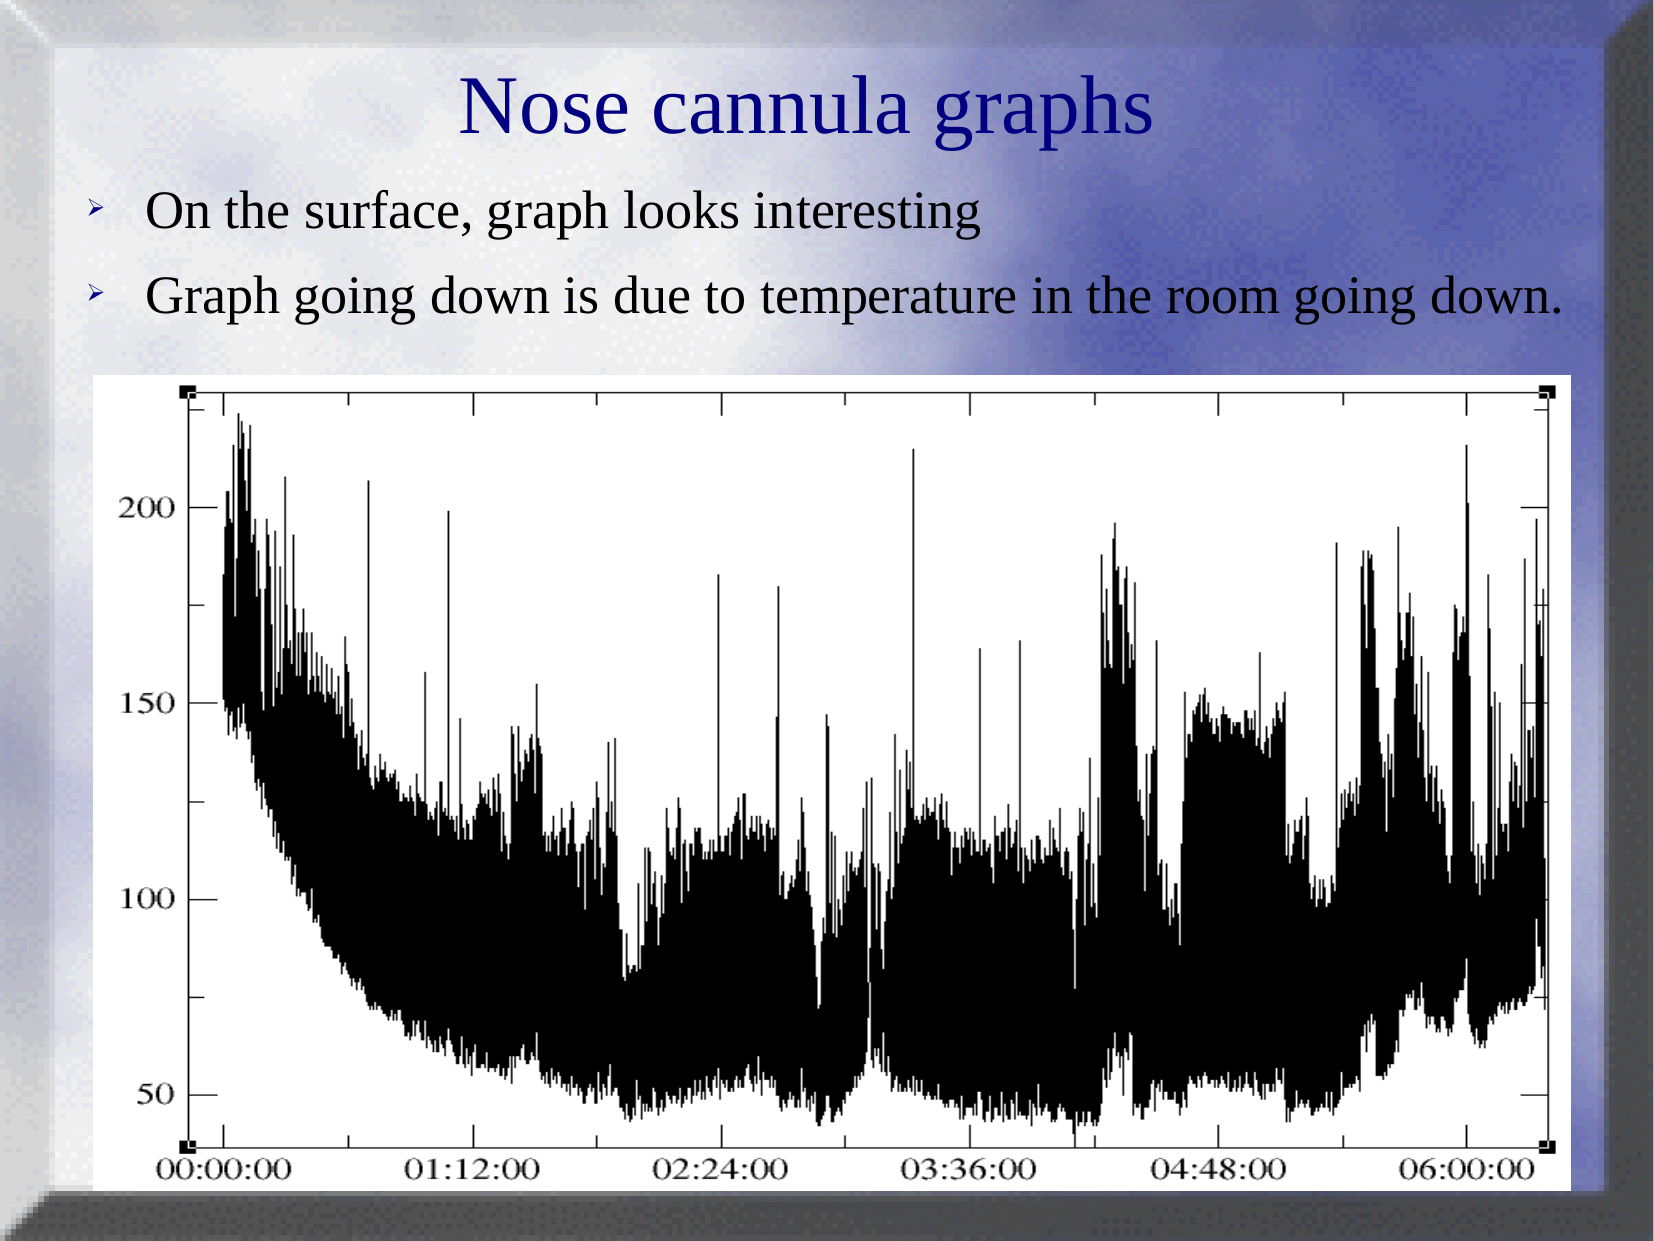

# Nose cannula graphs
On the surface, graph looks interesting
Graph going down is due to temperature in the room going down.